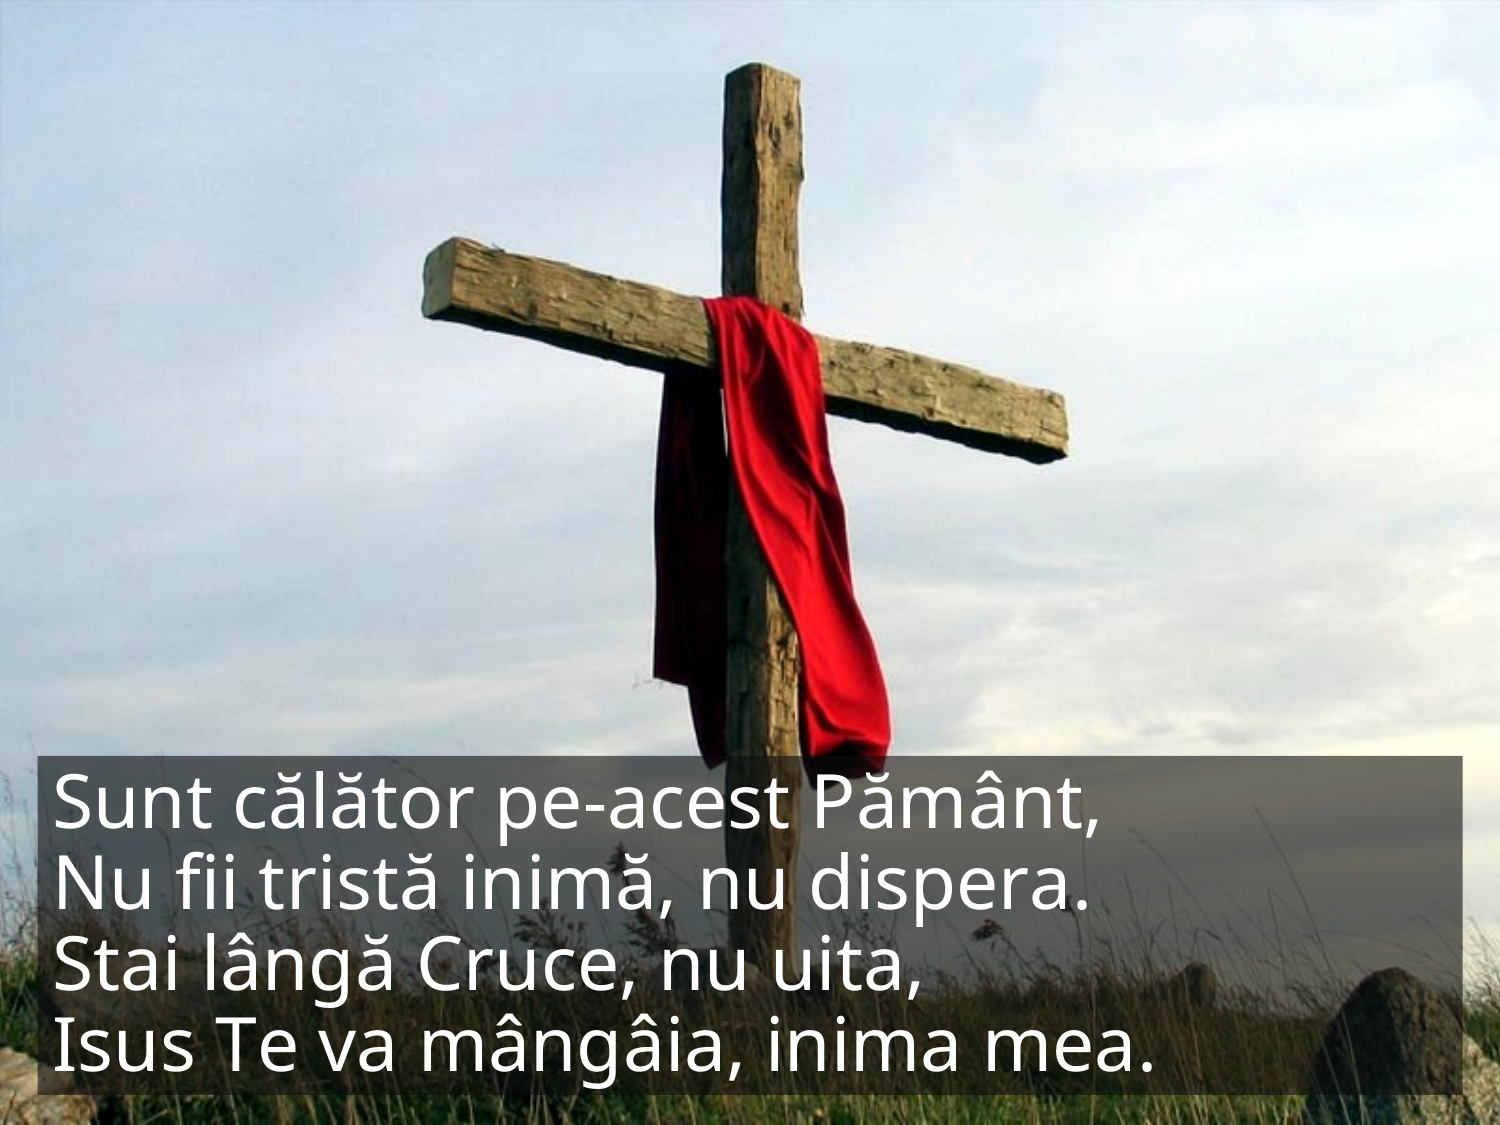

Sunt călător pe-acest Pământ,
Nu fii tristă inimă, nu dispera.
Stai lângă Cruce, nu uita,
Isus Te va mângâia, inima mea.